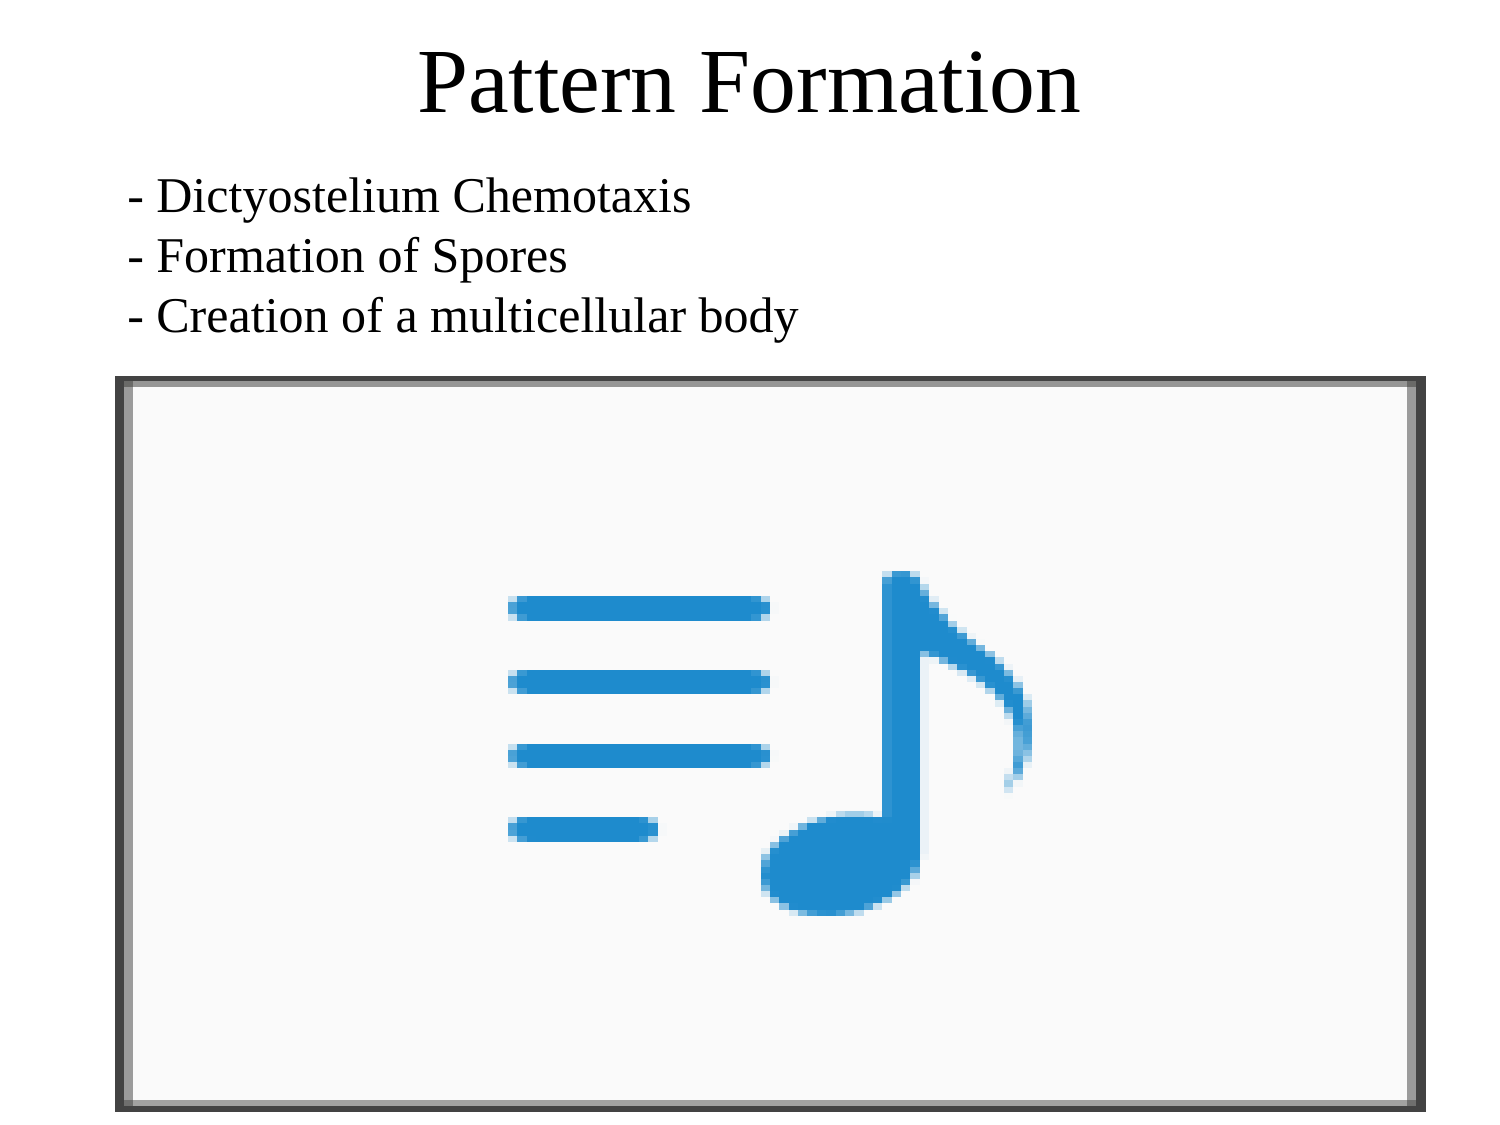

# Pattern Formation
- Dictyostelium Chemotaxis
- Formation of Spores
- Creation of a multicellular body